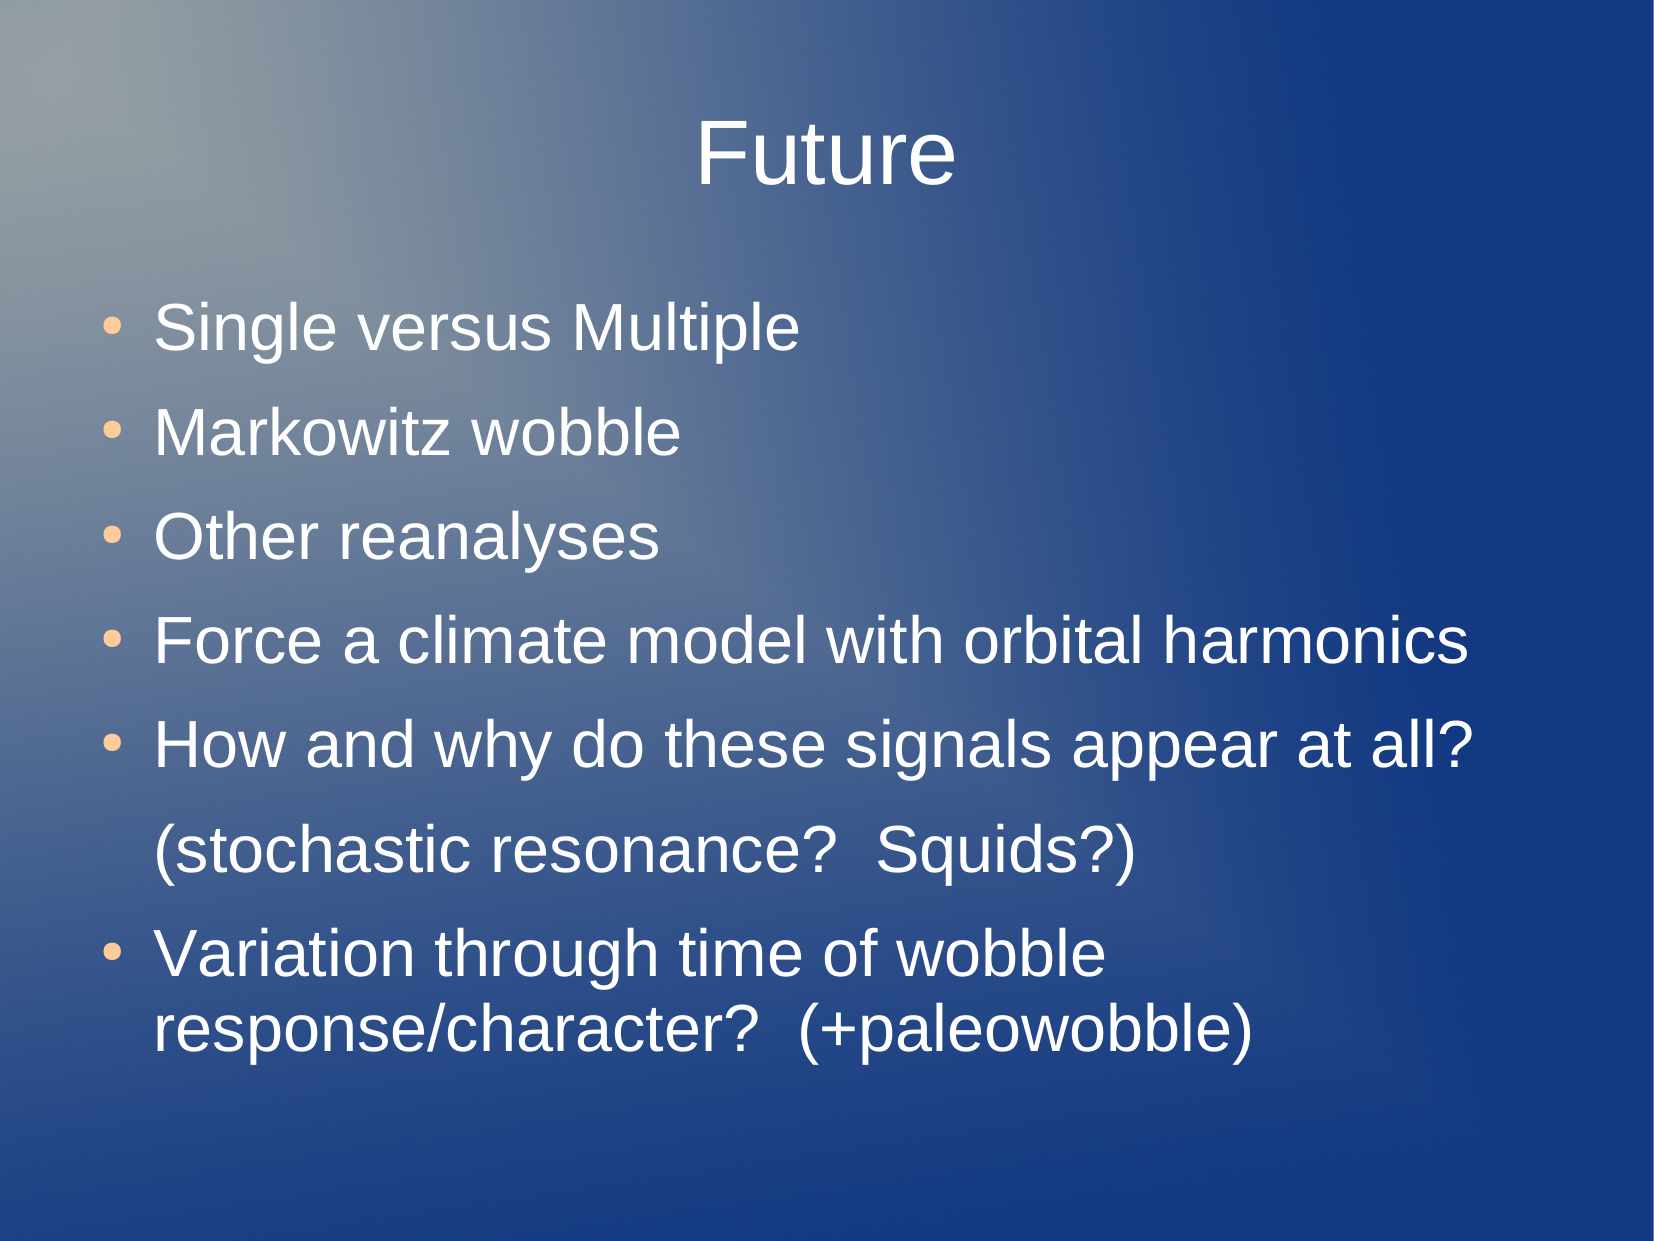

# Future
Single versus Multiple
Markowitz wobble
Other reanalyses
Force a climate model with orbital harmonics
How and why do these signals appear at all?
(stochastic resonance? Squids?)
Variation through time of wobble response/character? (+paleowobble)